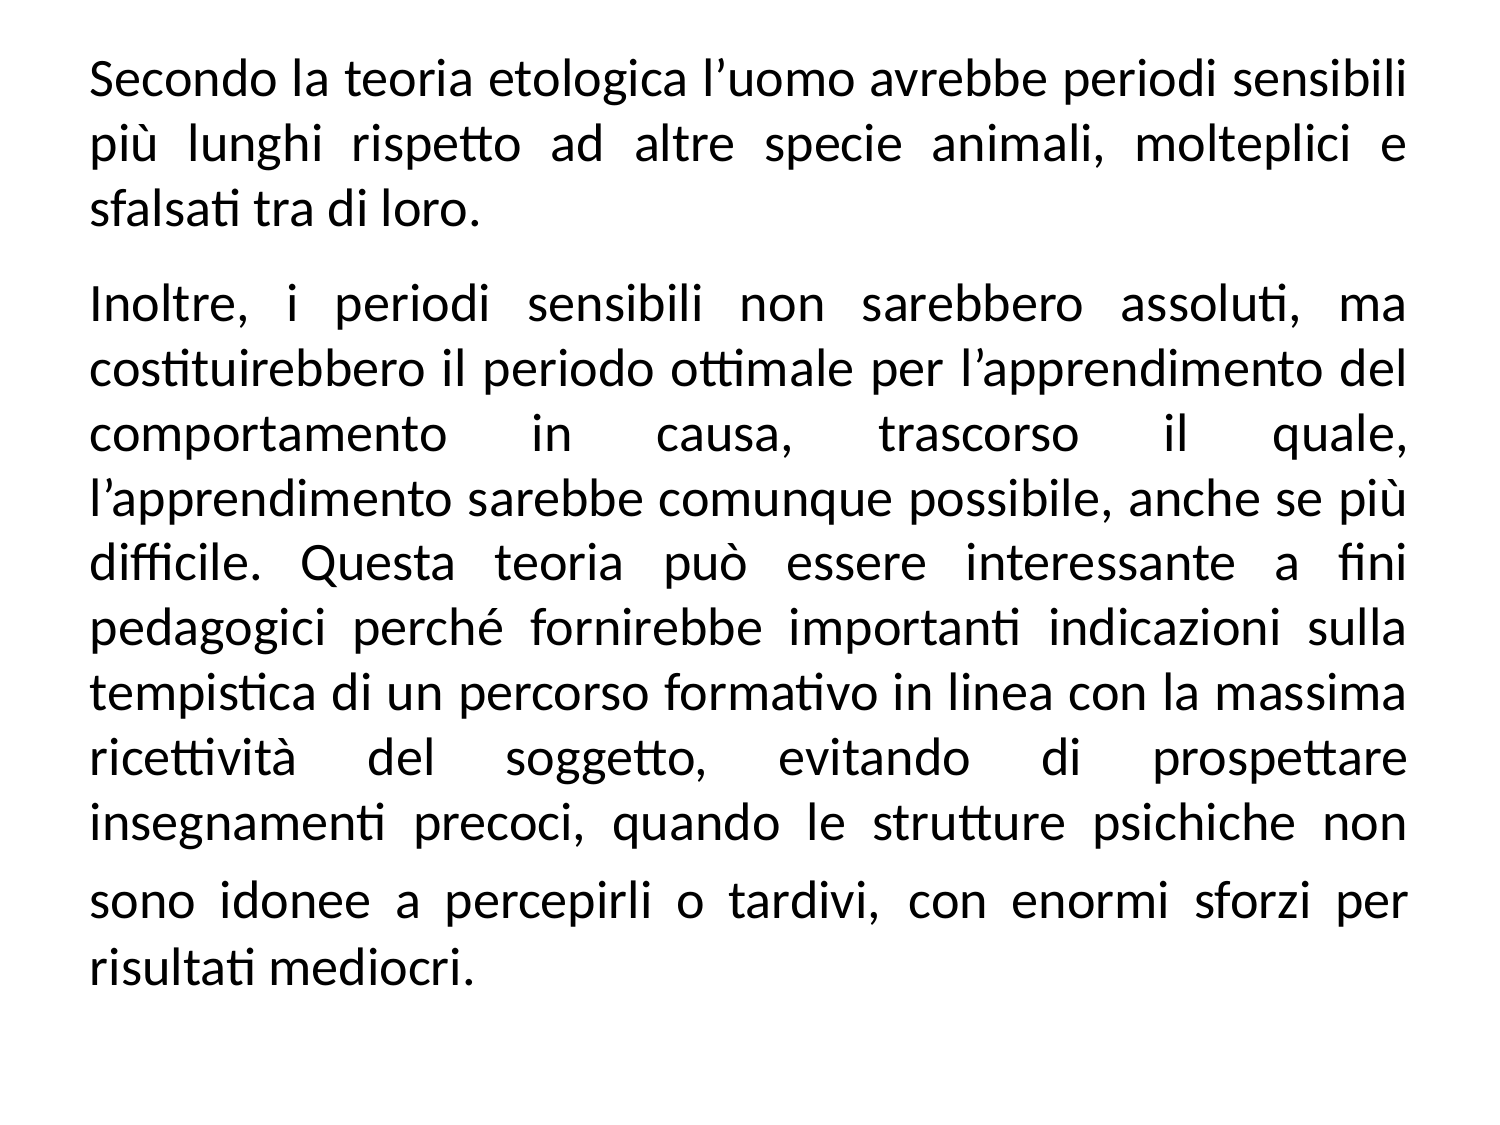

#
Secondo la teoria etologica l’uomo avrebbe periodi sensibili più lunghi rispetto ad altre specie animali, molteplici e sfalsati tra di loro.
Inoltre, i periodi sensibili non sarebbero assoluti, ma costituirebbero il periodo ottimale per l’apprendimento del comportamento in causa, trascorso il quale, l’apprendimento sarebbe comunque possibile, anche se più difficile. Questa teoria può essere interessante a fini pedagogici perché fornirebbe importanti indicazioni sulla tempistica di un percorso formativo in linea con la massima ricettività del soggetto, evitando di prospettare insegnamenti precoci, quando le strutture psichiche non sono idonee a percepirli o tardivi, con enormi sforzi per risultati mediocri.